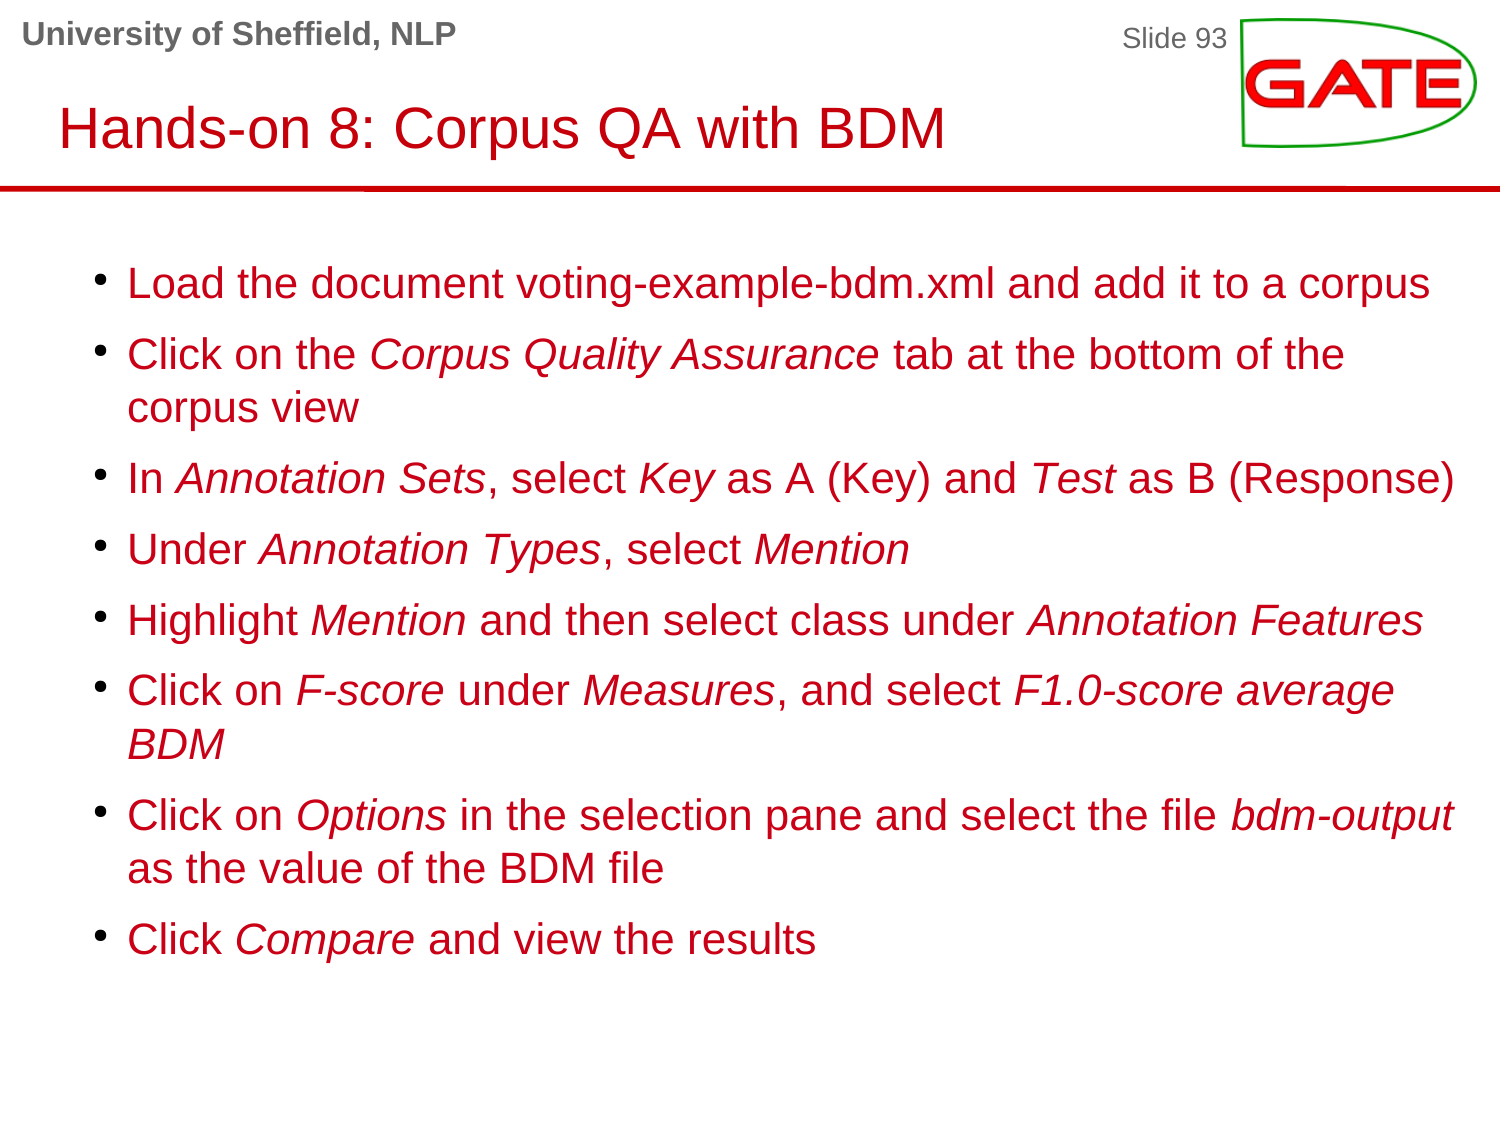

93
# Hands-on 8: Corpus QA with BDM
Load the document voting-example-bdm.xml and add it to a corpus
Click on the Corpus Quality Assurance tab at the bottom of the corpus view
In Annotation Sets, select Key as A (Key) and Test as B (Response)
Under Annotation Types, select Mention
Highlight Mention and then select class under Annotation Features
Click on F-score under Measures, and select F1.0-score average BDM
Click on Options in the selection pane and select the file bdm-output as the value of the BDM file
Click Compare and view the results